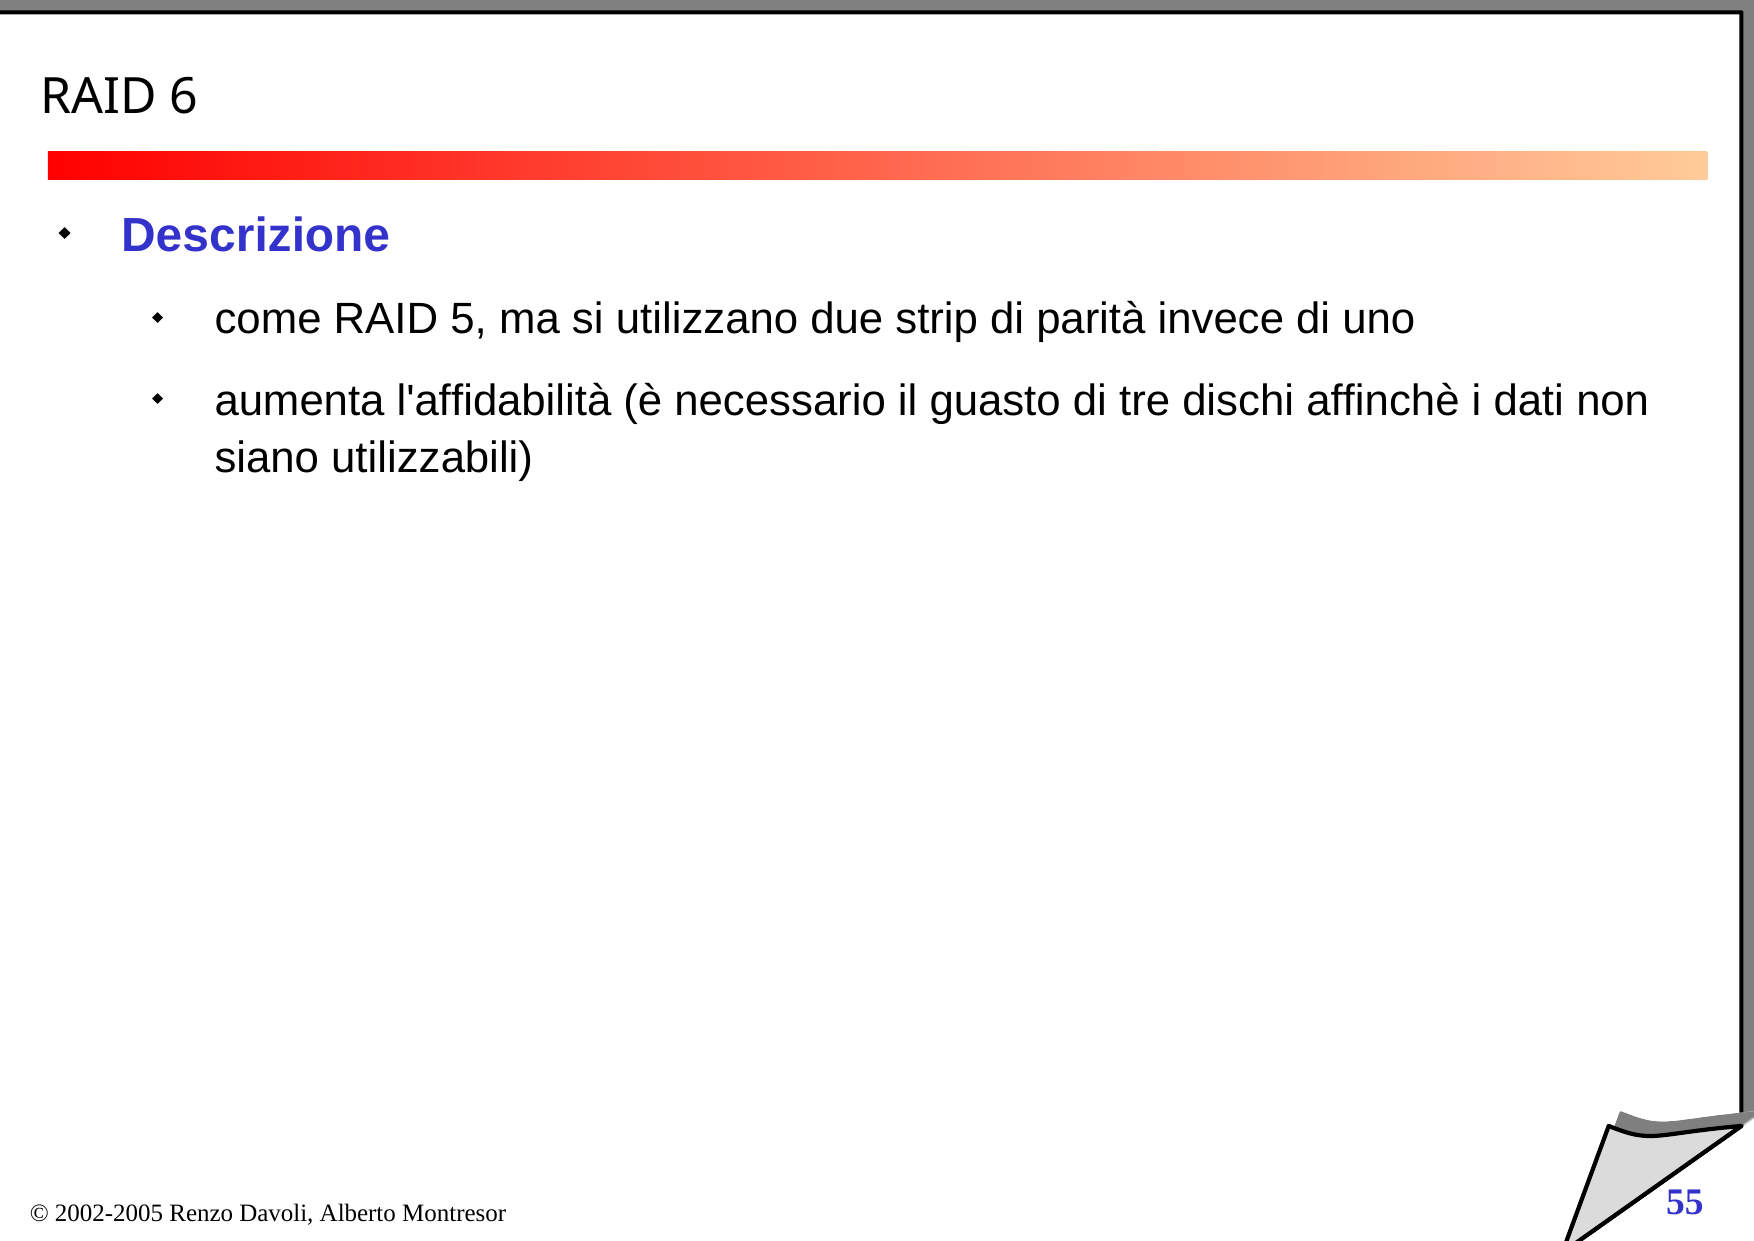

# RAID 6
Descrizione
come RAID 5, ma si utilizzano due strip di parità invece di uno
aumenta l'affidabilità (è necessario il guasto di tre dischi affinchè i dati non siano utilizzabili)